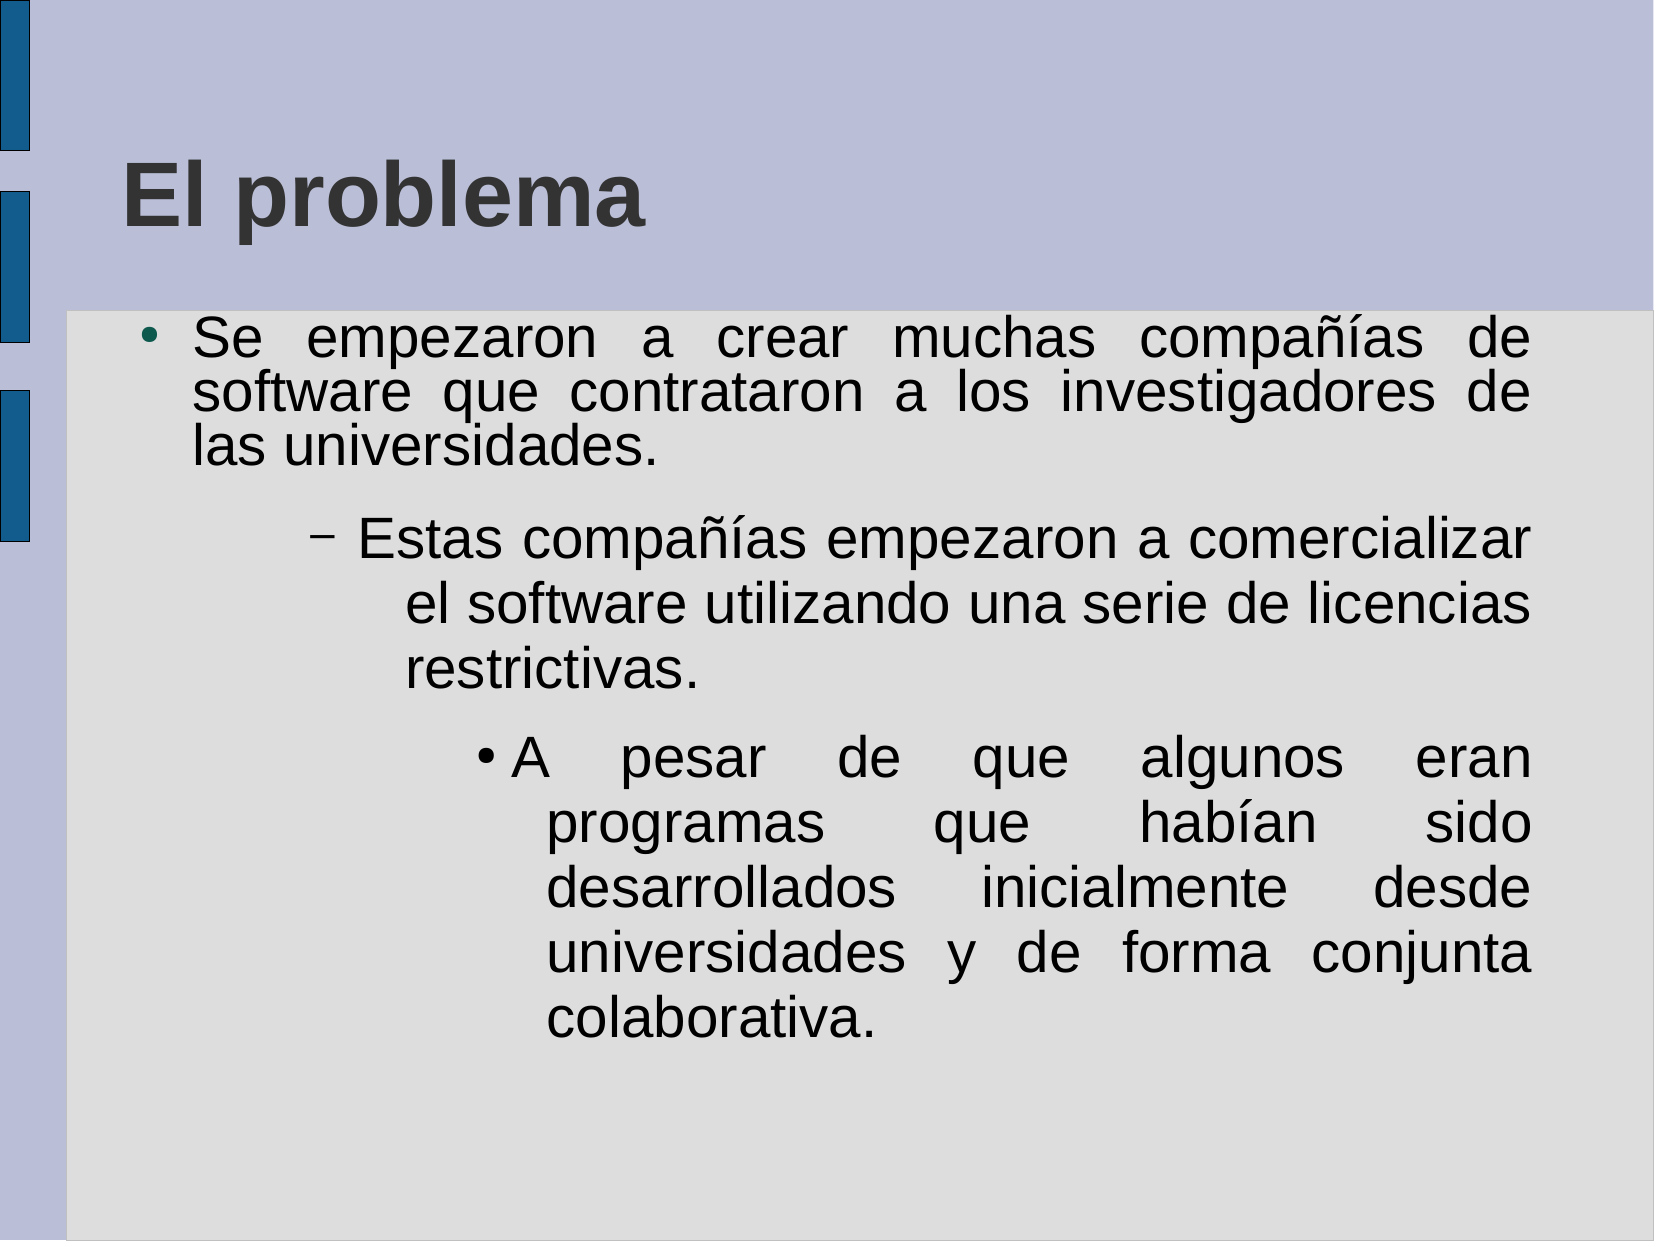

# El problema
Se empezaron a crear muchas compañías de software que contrataron a los investigadores de las universidades.
Estas compañías empezaron a comercializar el software utilizando una serie de licencias restrictivas.
A pesar de que algunos eran programas que habían sido desarrollados inicialmente desde universidades y de forma conjunta colaborativa.